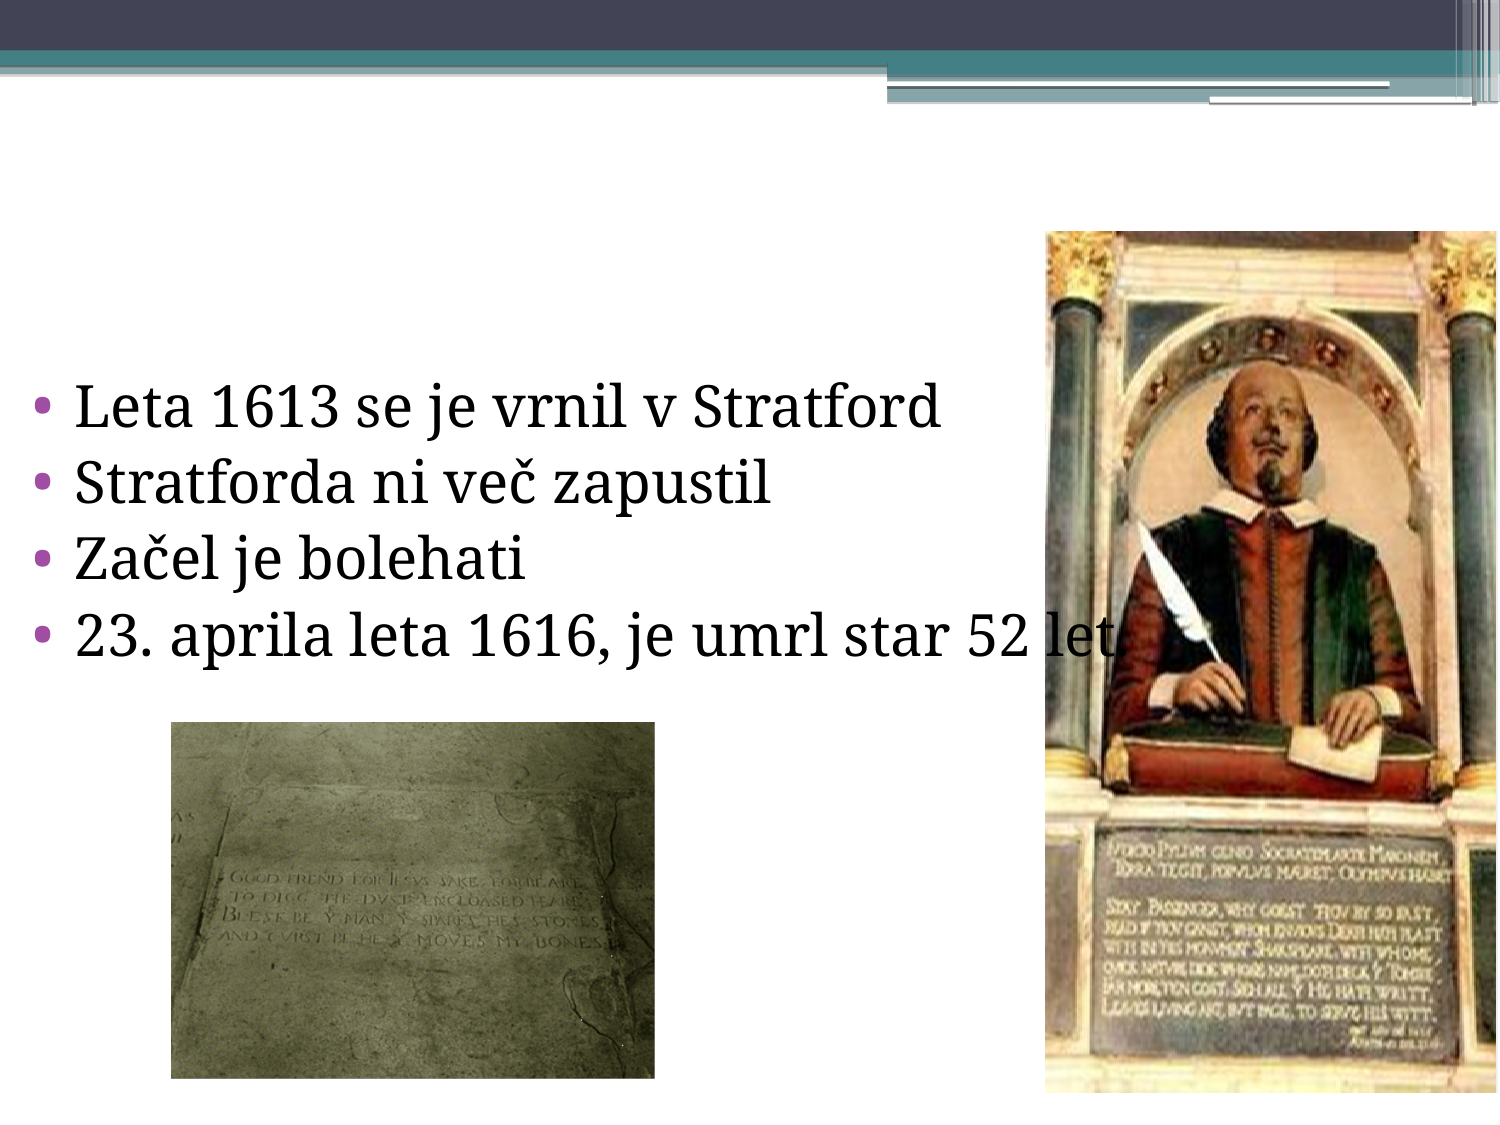

# Leta 1613 se je vrnil v Stratford
Stratforda ni več zapustil
Začel je bolehati
23. aprila leta 1616, je umrl star 52 let.